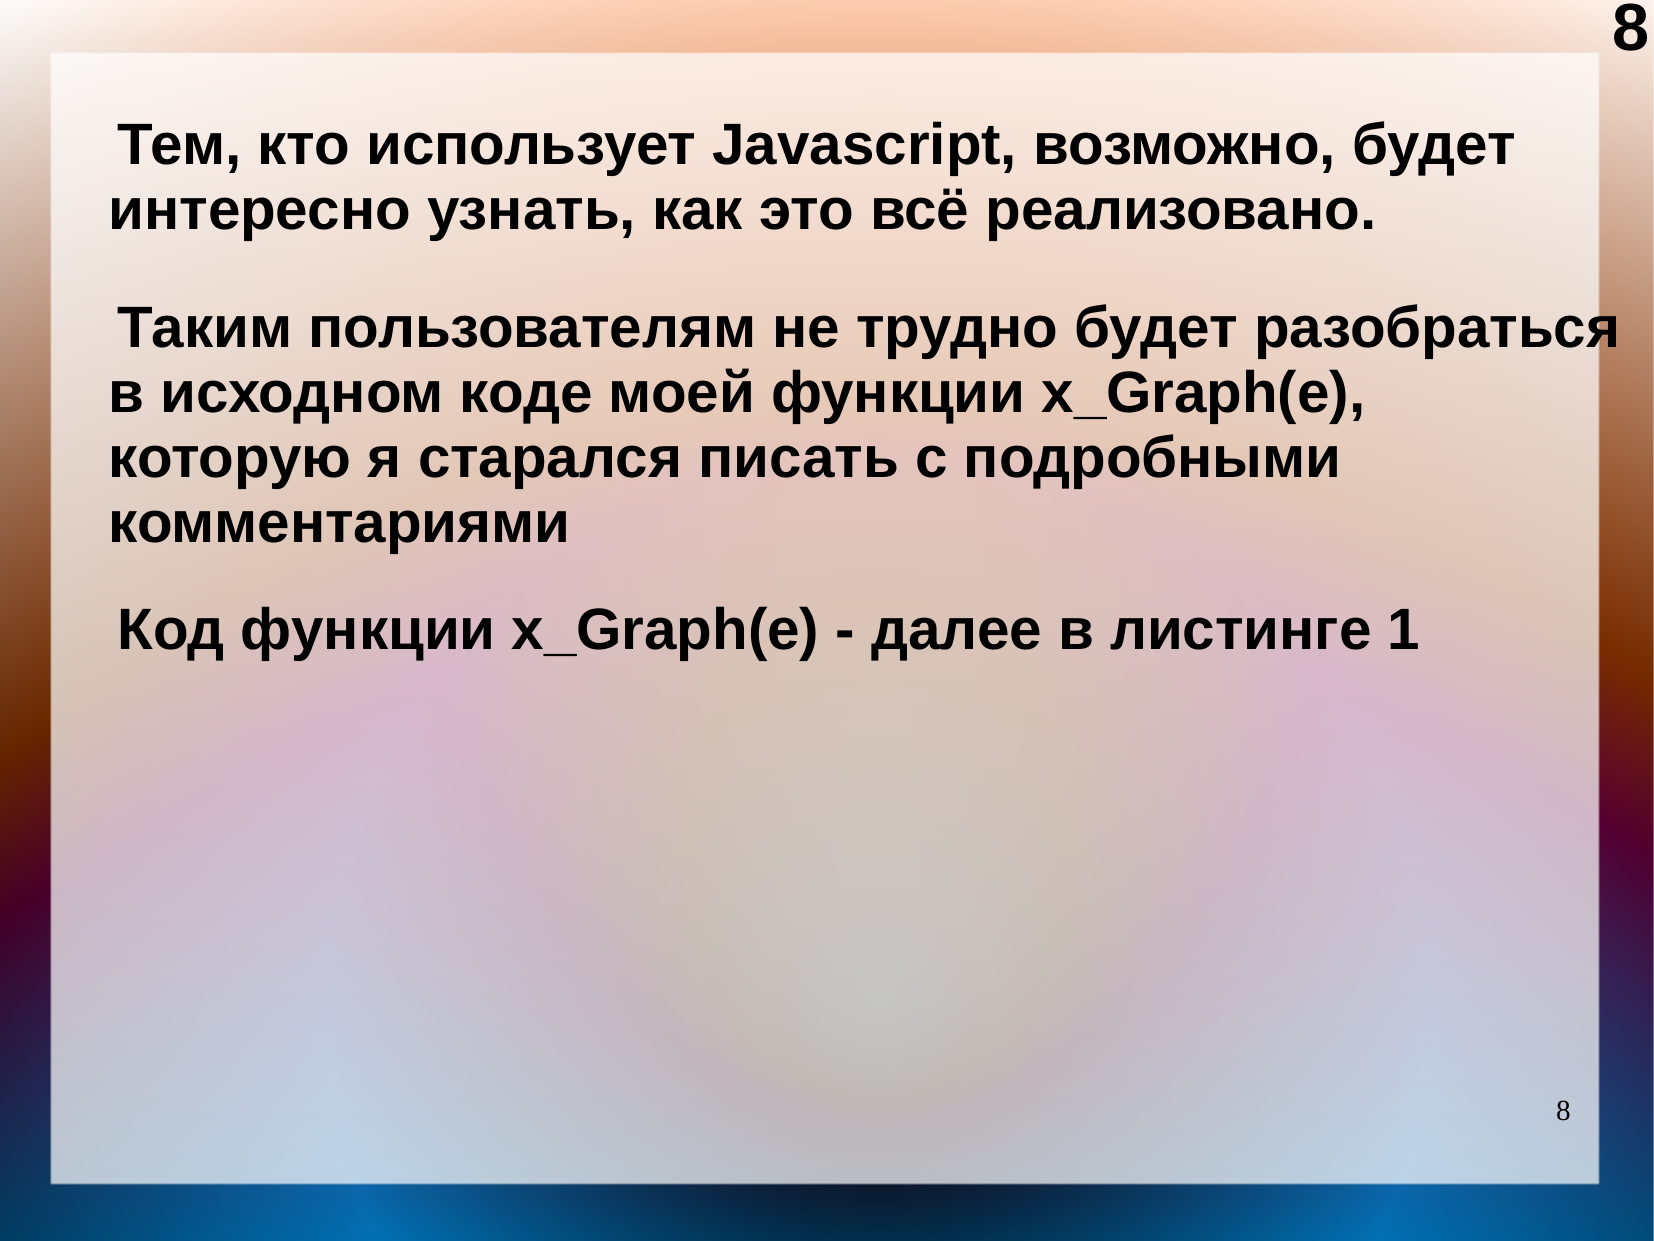

Тем, кто использует Javascript, возможно, будет интересно узнать, как это всё реализовано.
Таким пользователям не трудно будет разобраться в исходном коде моей функции x_Graph(e),
которую я старался писать с подробными комментариями
Код функции x_Graph(e) - далее в листинге 1
8